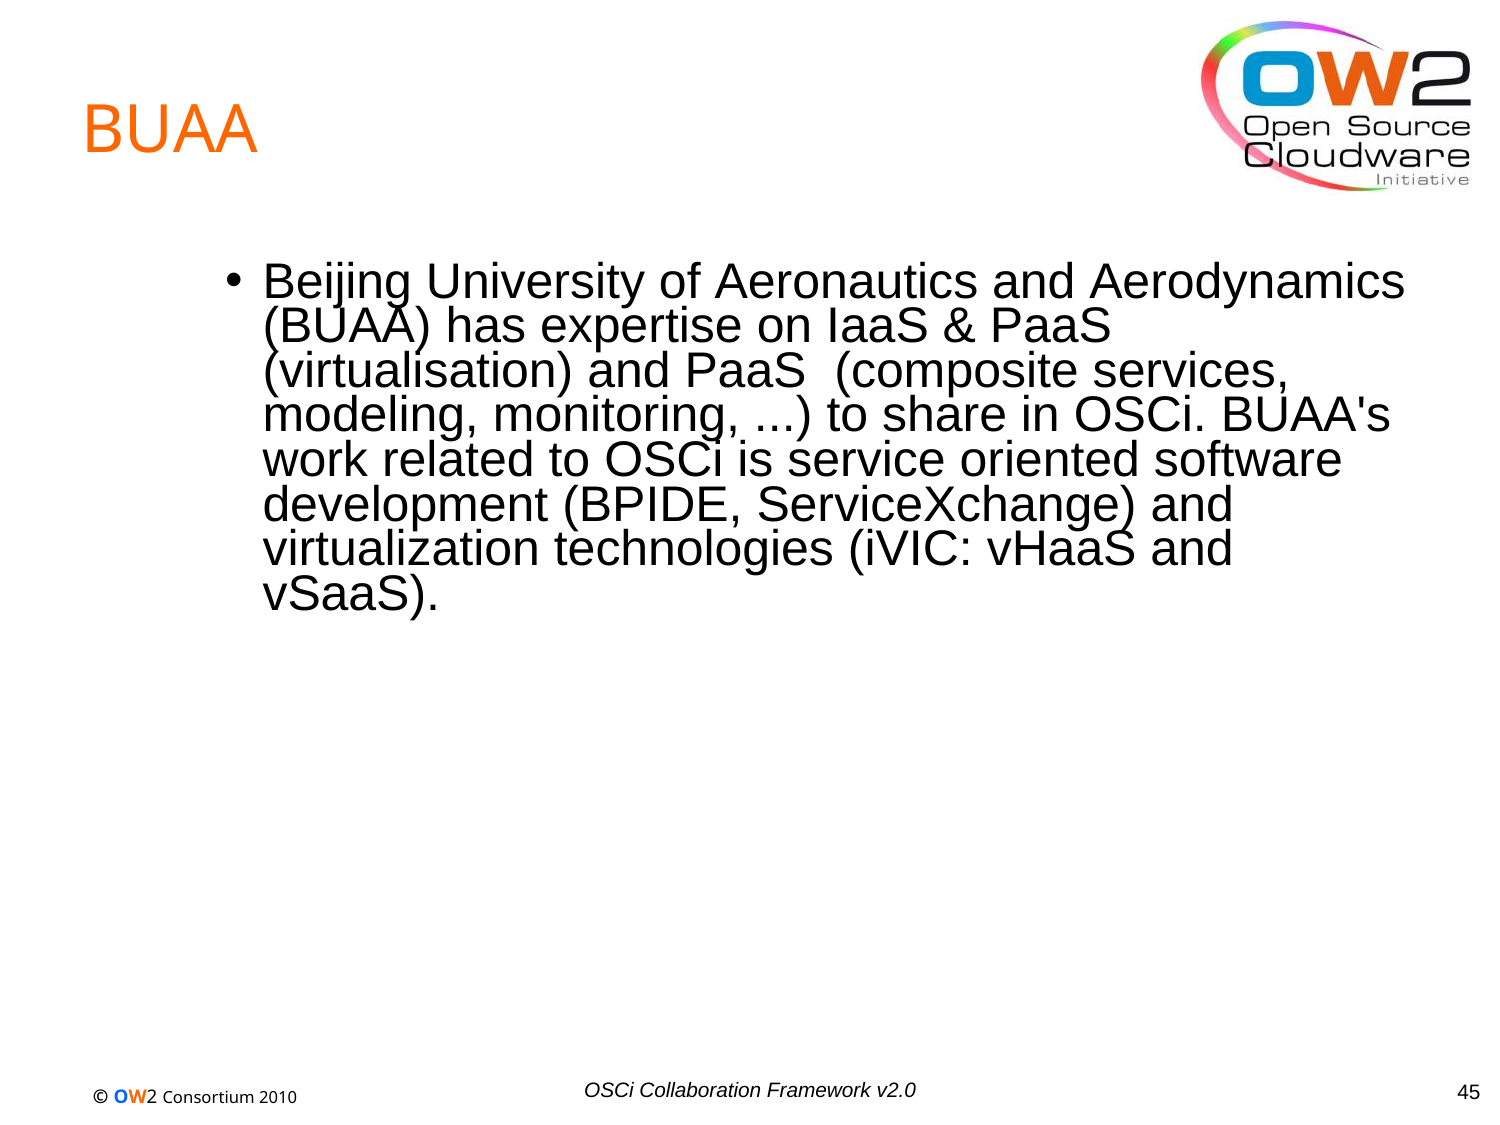

# BUAA
Beijing University of Aeronautics and Aerodynamics (BUAA) has expertise on IaaS & PaaS (virtualisation) and PaaS (composite services, modeling, monitoring, ...) to share in OSCi. BUAA's work related to OSCi is service oriented software development (BPIDE, ServiceXchange) and virtualization technologies (iVIC: vHaaS and vSaaS).